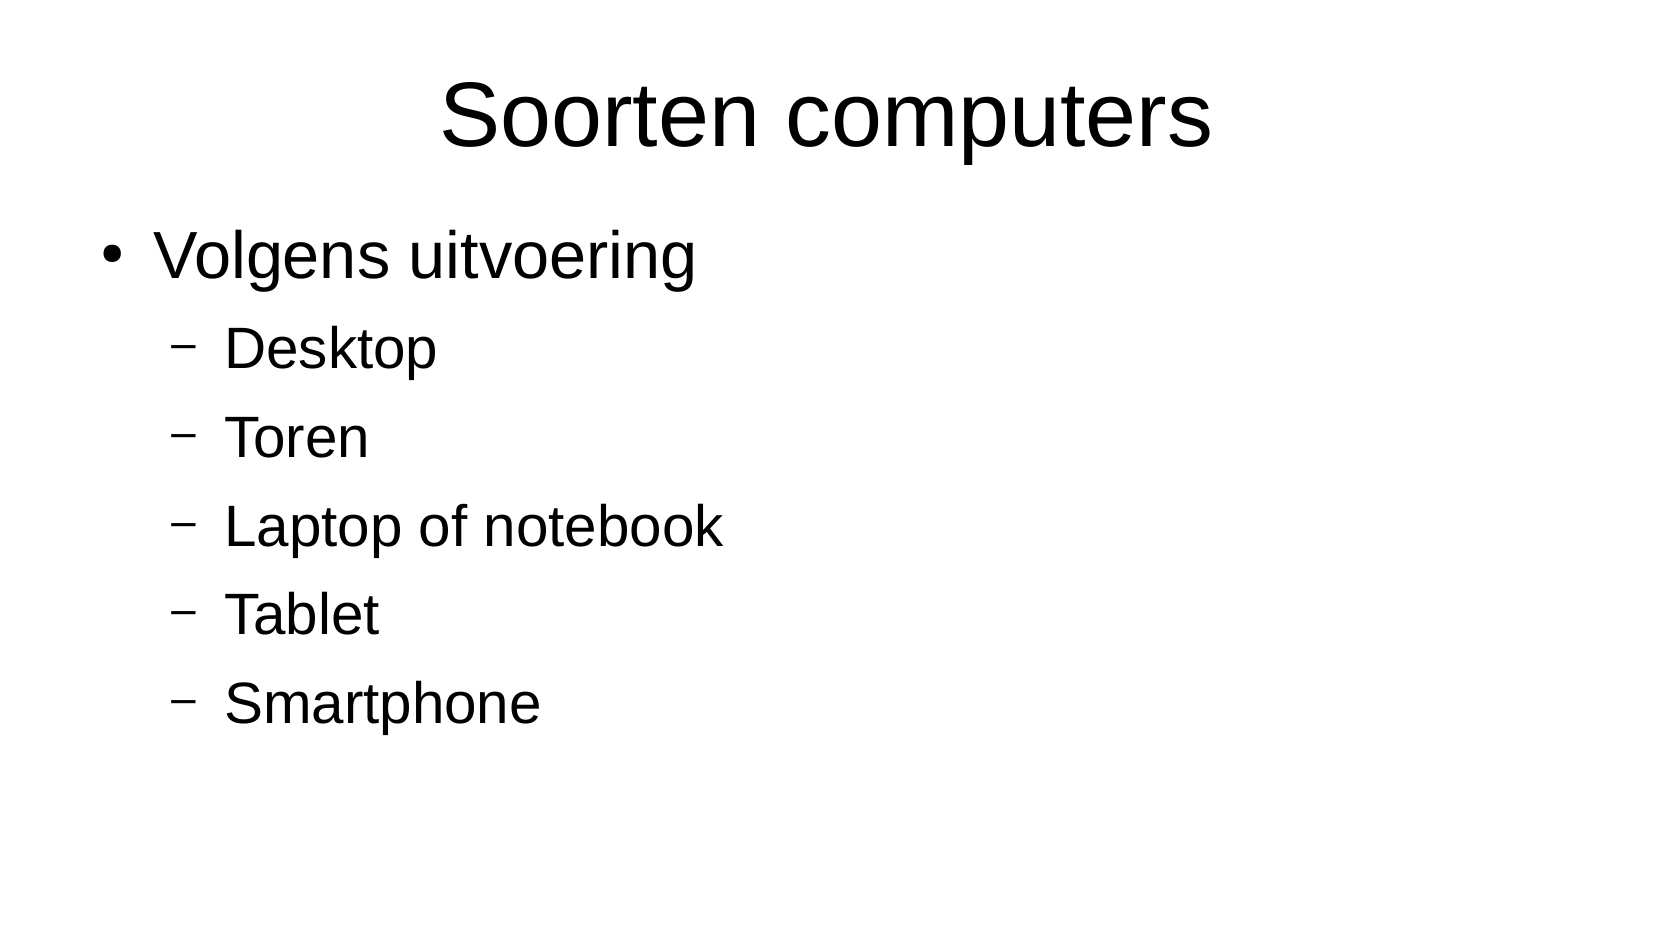

# Soorten computers
Volgens uitvoering
Desktop
Toren
Laptop of notebook
Tablet
Smartphone